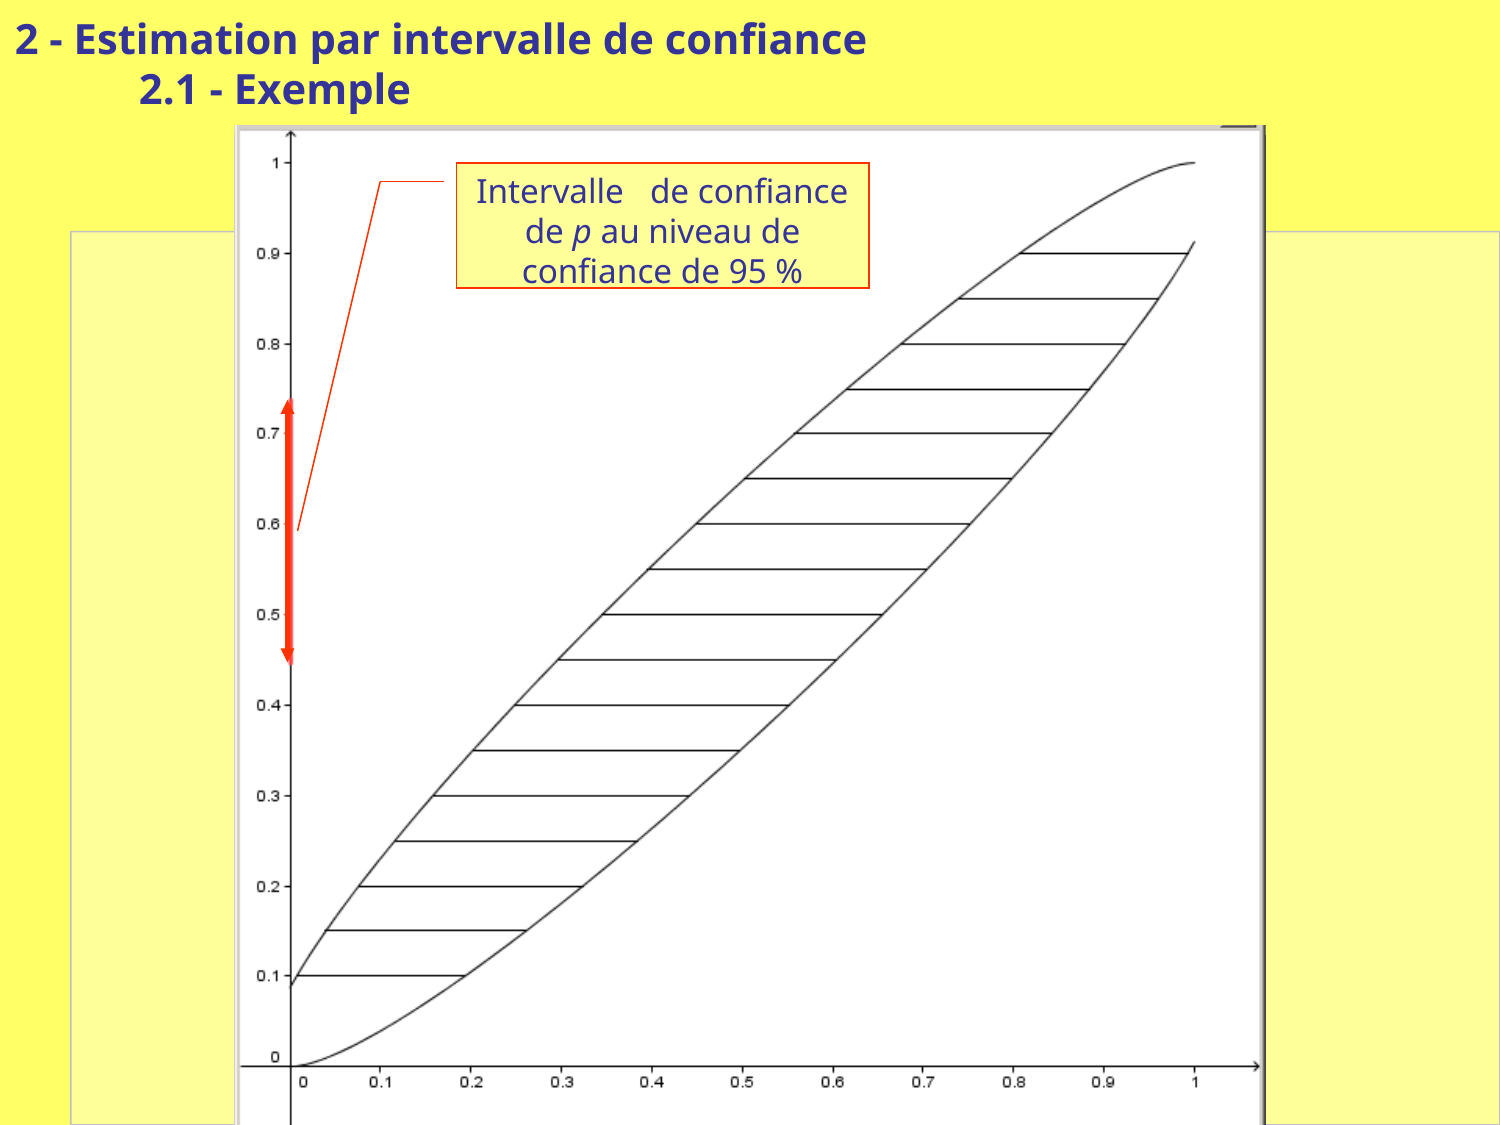

2 - Estimation par intervalle de confiance
	2.1 - Exemple
Intervalle de confiance de p au niveau de confiance de 95 %